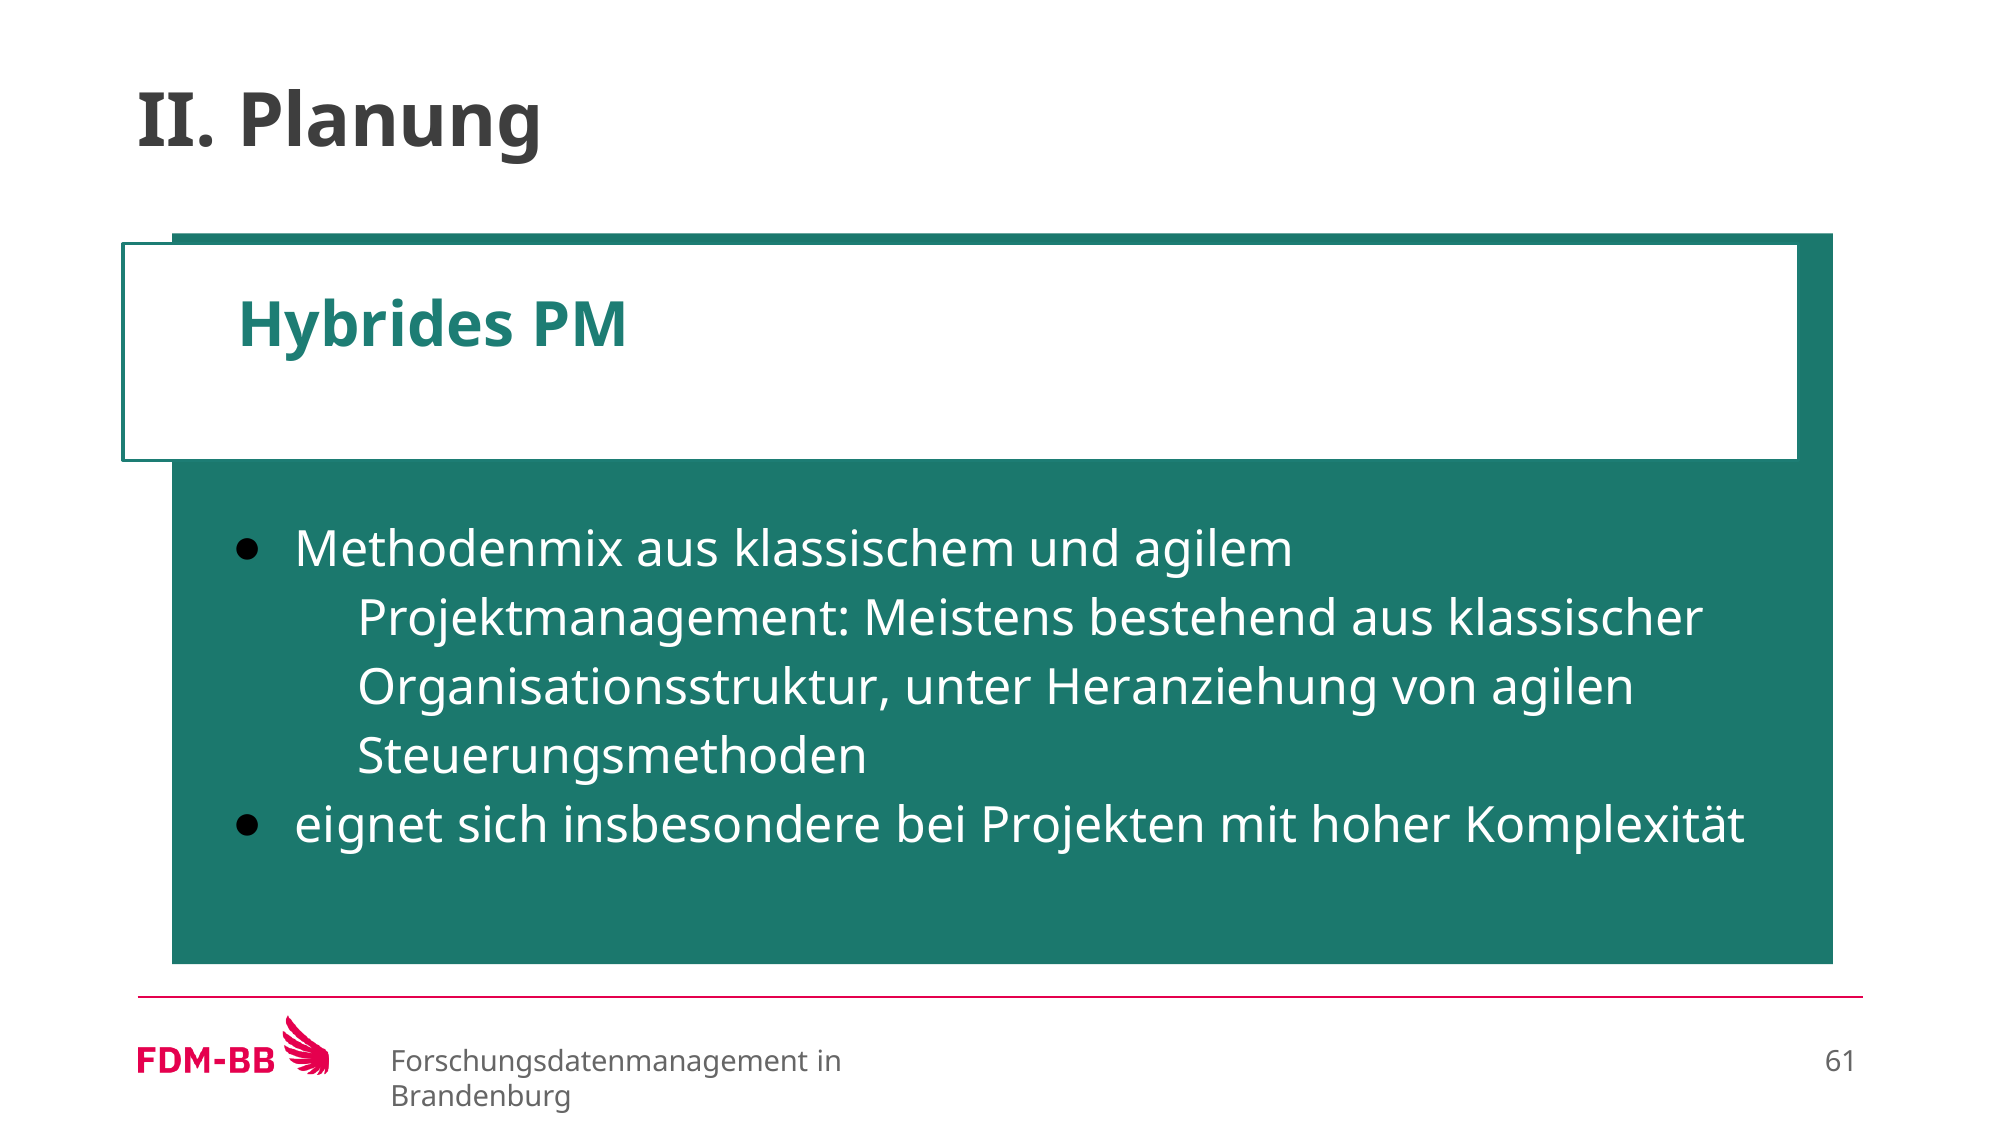

# II. Planung
Hybrides PM
Methodenmix aus klassischem und agilem Projektmanagement: Meistens bestehend aus klassischer Organisationsstruktur, unter Heranziehung von agilen Steuerungsmethoden
eignet sich insbesondere bei Projekten mit hoher Komplexität
Forschungsdatenmanagement in Brandenburg
61